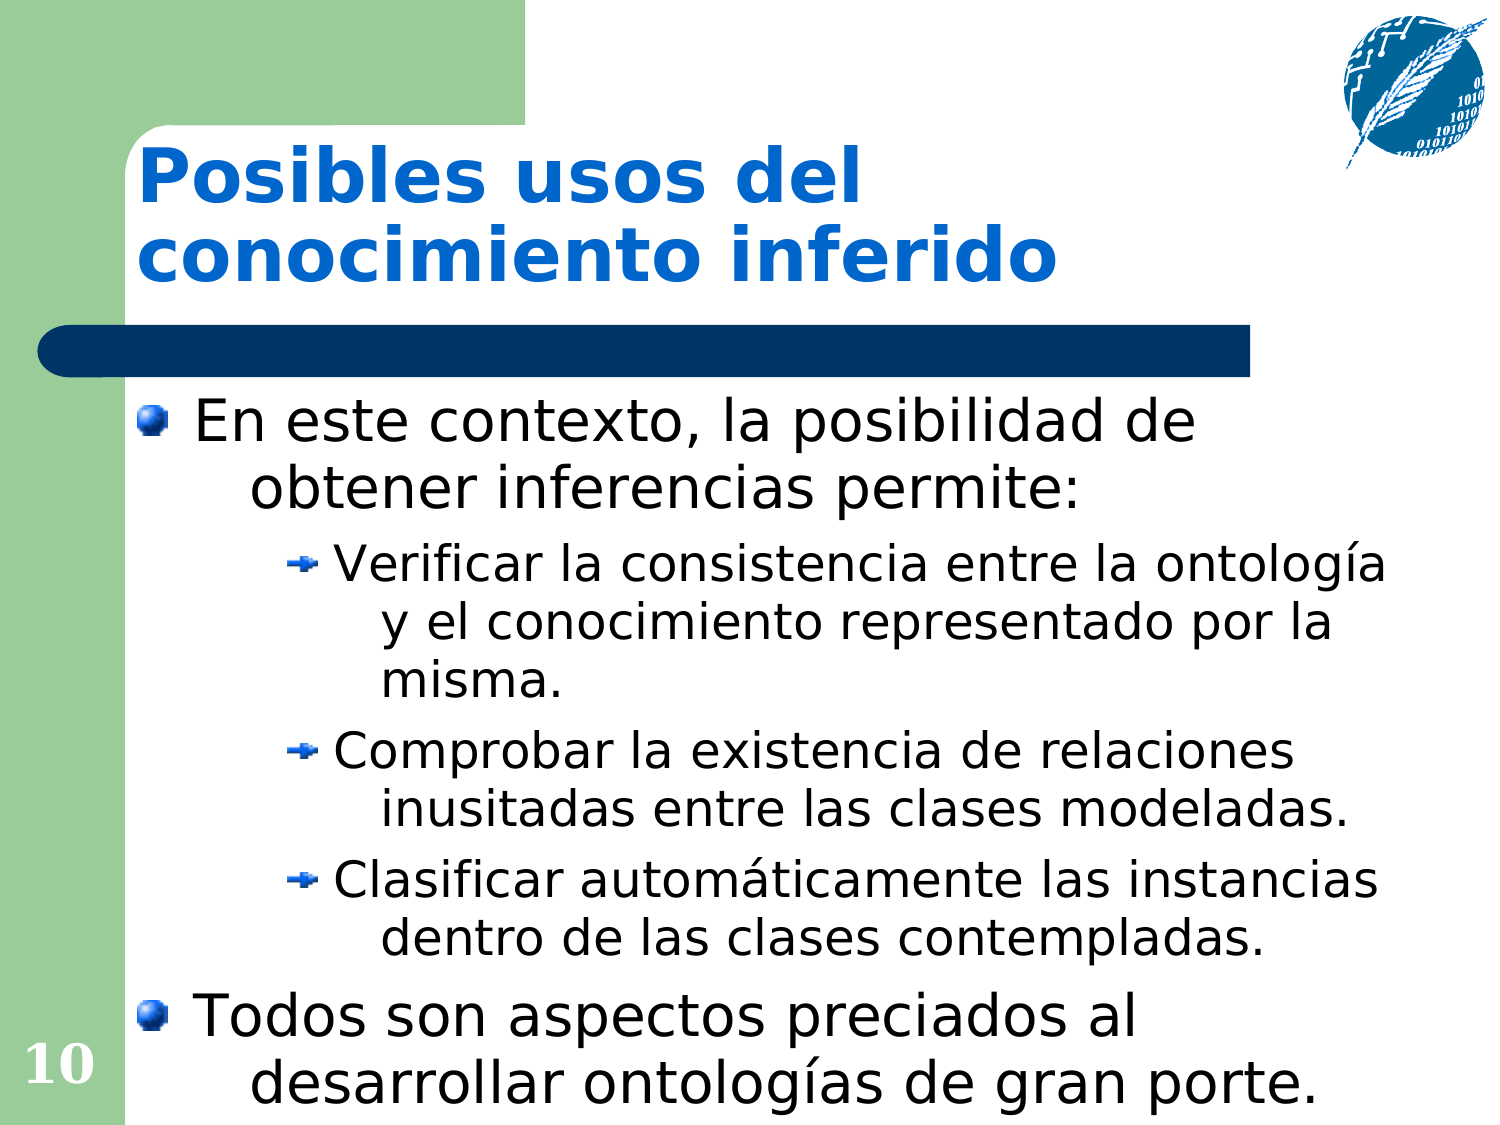

# Posibles usos del conocimiento inferido
En este contexto, la posibilidad de obtener inferencias permite:
Verificar la consistencia entre la ontología y el conocimiento representado por la misma.
Comprobar la existencia de relaciones inusitadas entre las clases modeladas.
Clasificar automáticamente las instancias dentro de las clases contempladas.
Todos son aspectos preciados al desarrollar ontologías de gran porte.
10